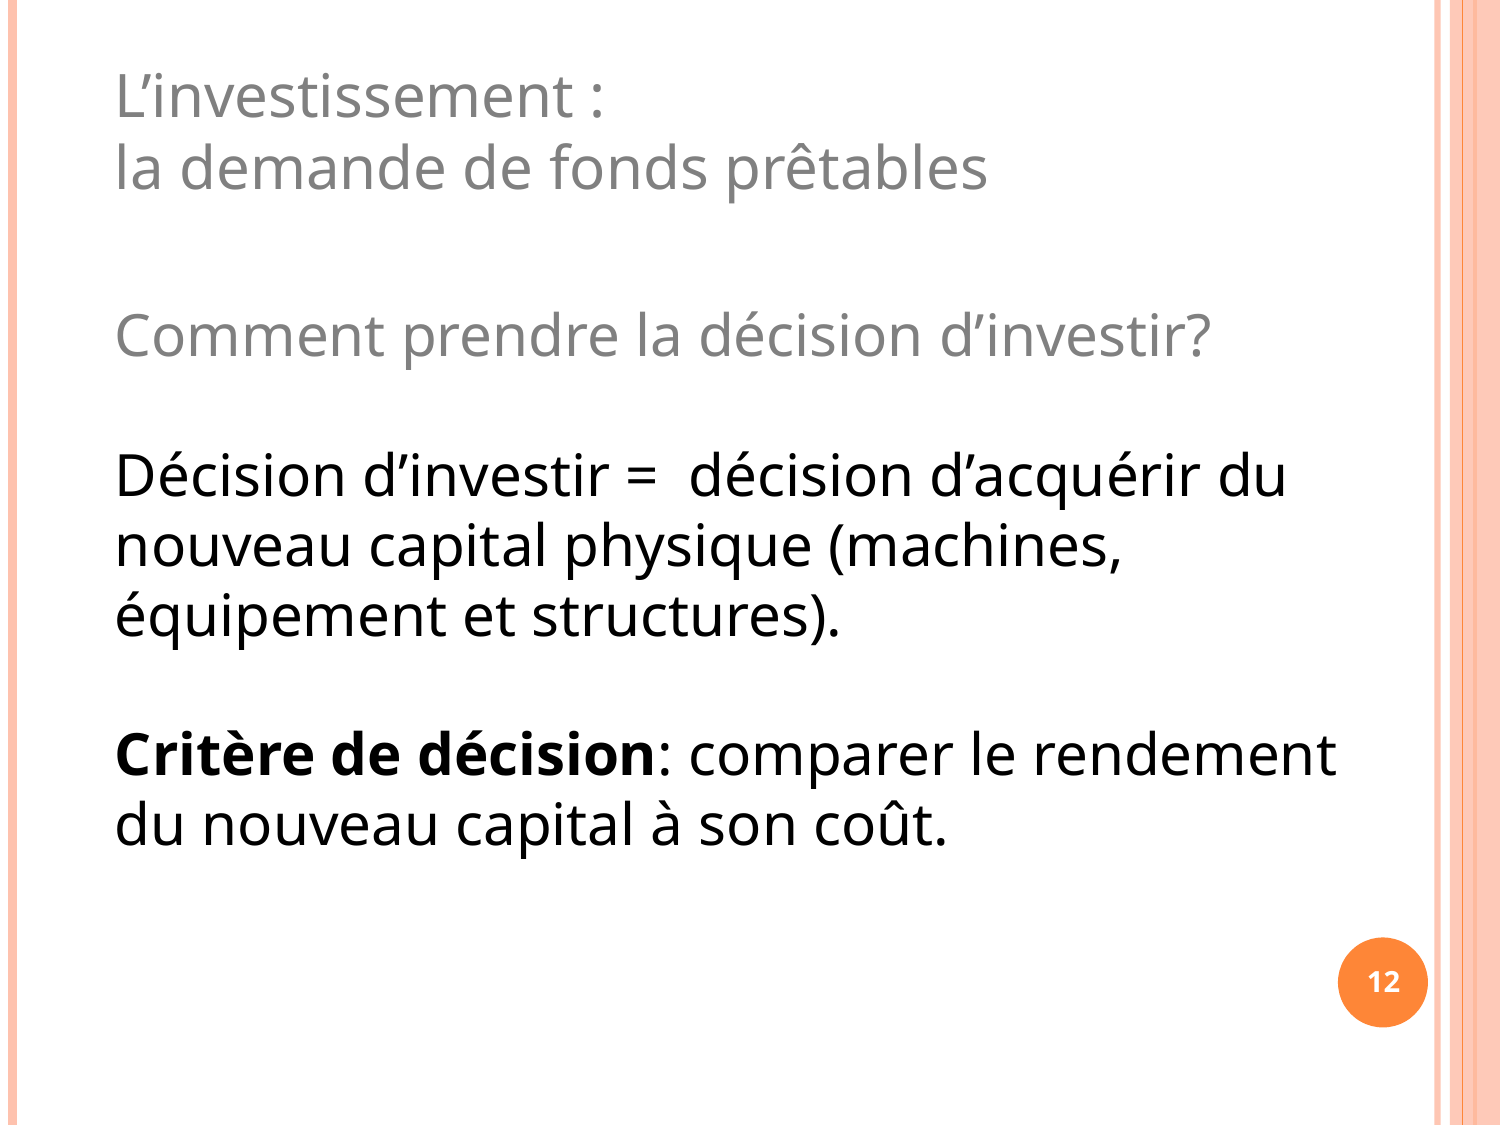

# L’investissement : la demande de fonds prêtables
Comment prendre la décision d’investir?
Décision d’investir = décision d’acquérir du nouveau capital physique (machines, équipement et structures).
Critère de décision: comparer le rendement du nouveau capital à son coût.